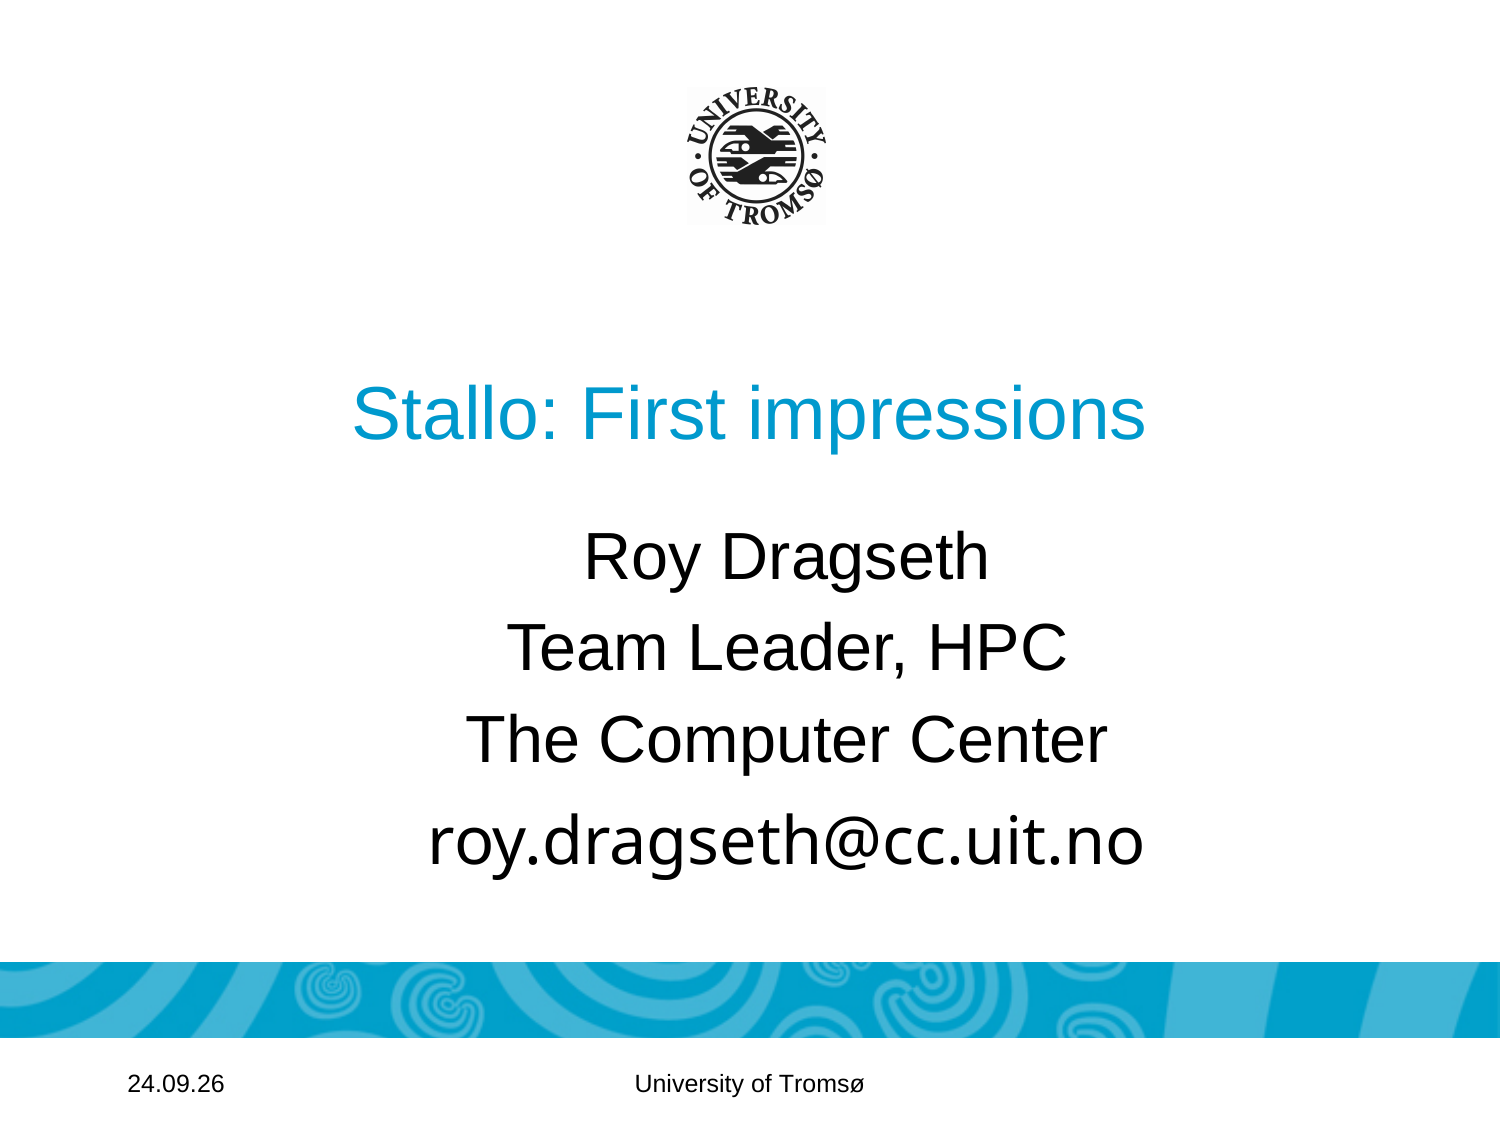

# Stallo: First impressions
Roy Dragseth
Team Leader, HPC
The Computer Center
roy.dragseth@cc.uit.no